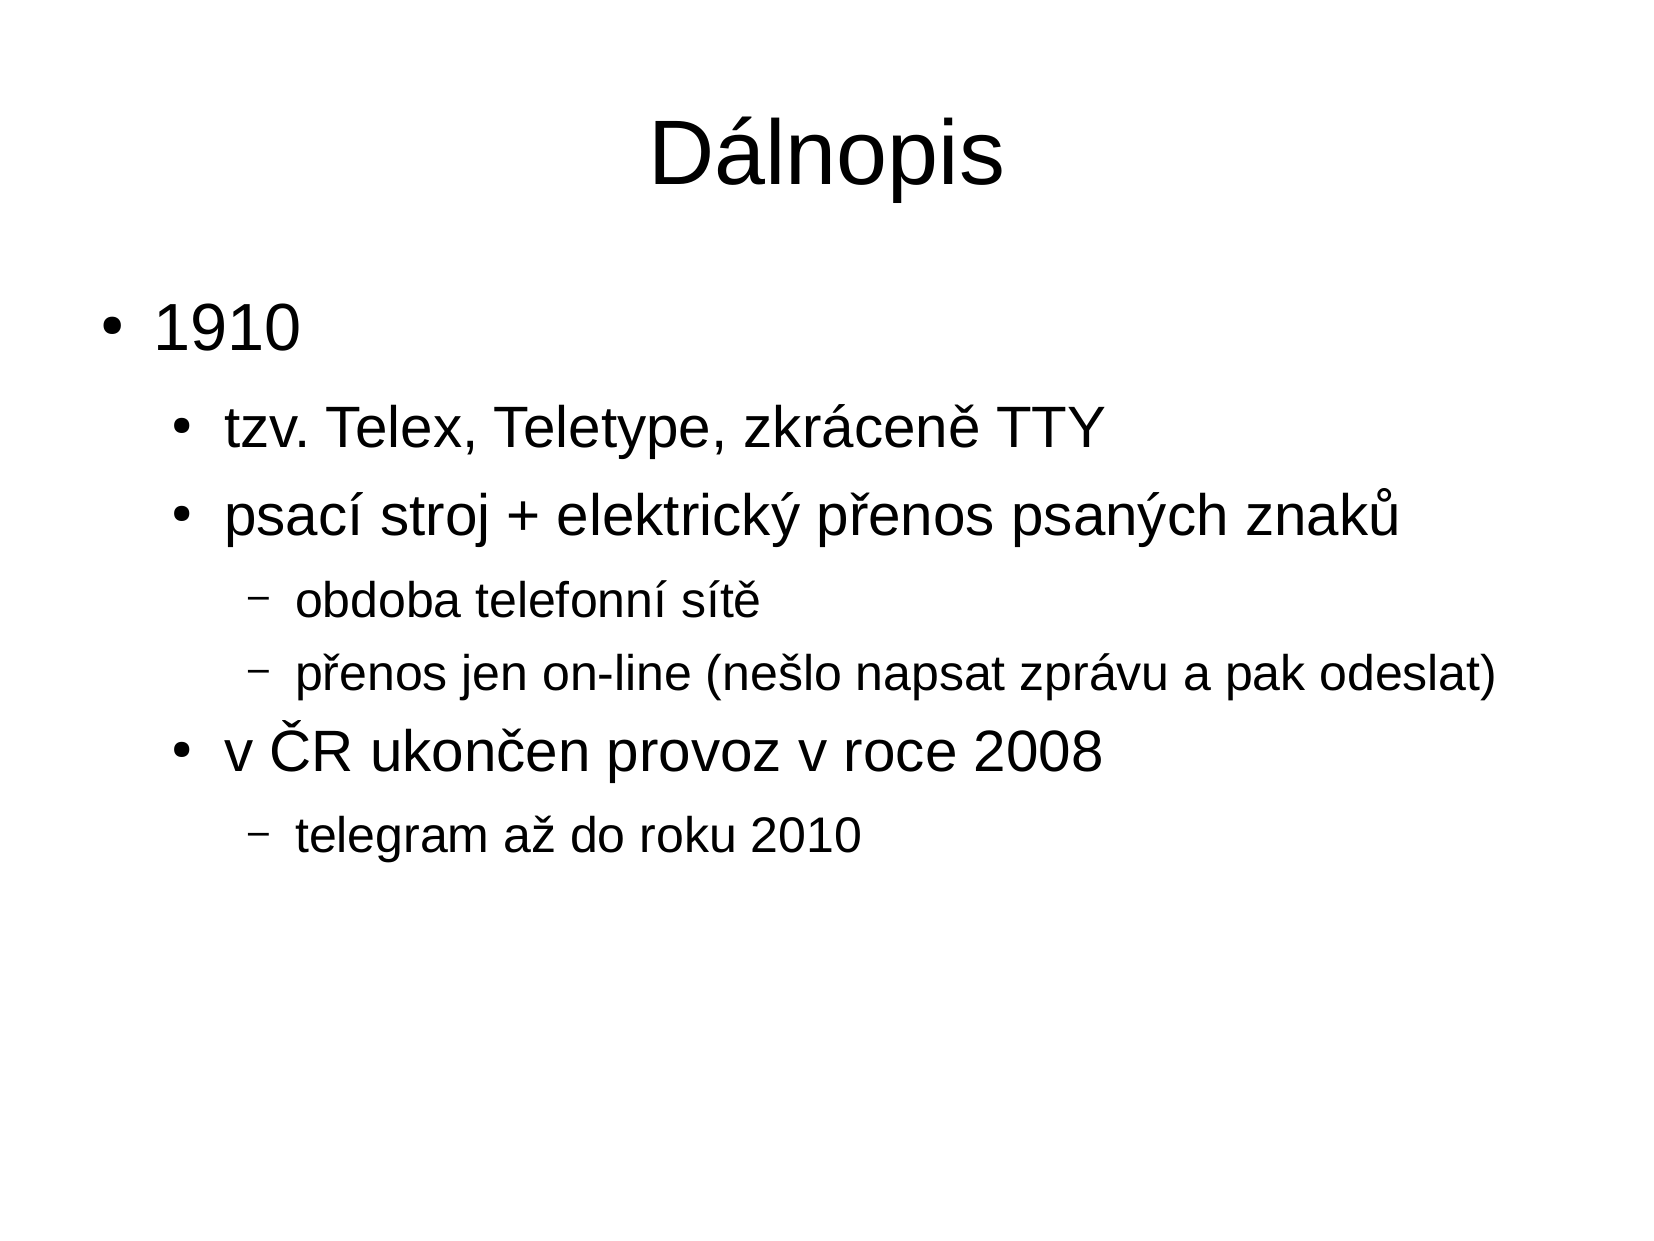

# Dálnopis
1910
tzv. Telex, Teletype, zkráceně TTY
psací stroj + elektrický přenos psaných znaků
obdoba telefonní sítě
přenos jen on-line (nešlo napsat zprávu a pak odeslat)
v ČR ukončen provoz v roce 2008
telegram až do roku 2010